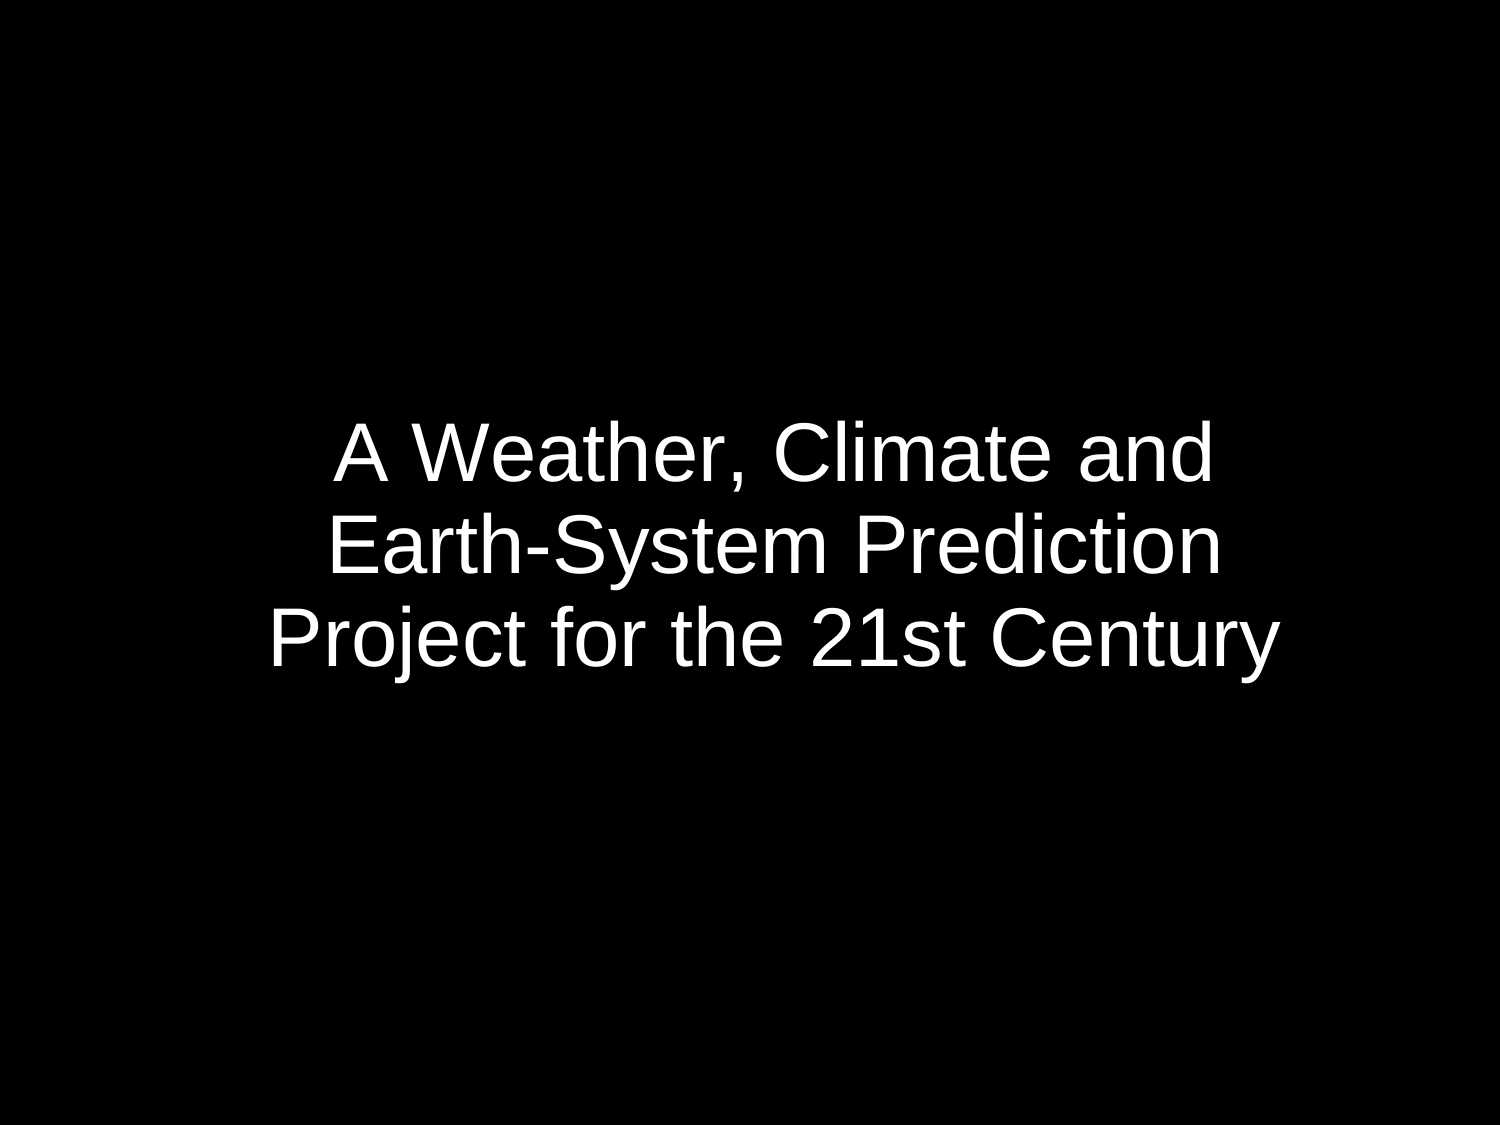

A Weather, Climate and Earth-System Prediction Project for the 21st Century